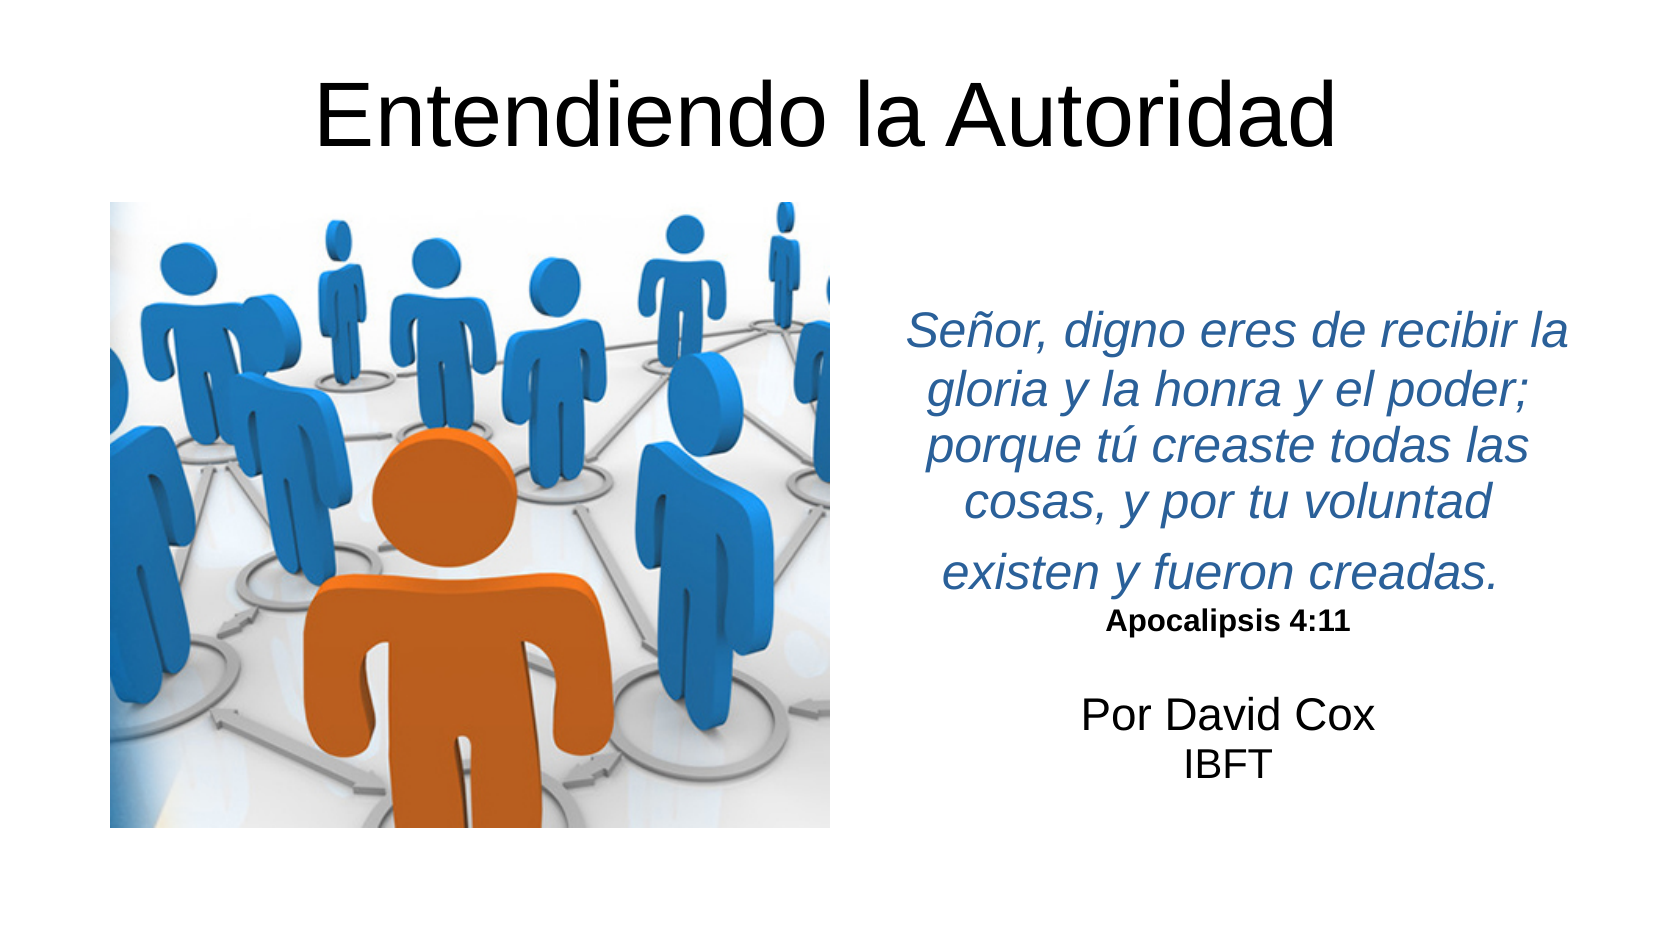

# Entendiendo la Autoridad
 Señor, digno eres de recibir la gloria y la honra y el poder; porque tú creaste todas las cosas, y por tu voluntad existen y fueron creadas. Apocalipsis 4:11
Por David Cox
IBFT